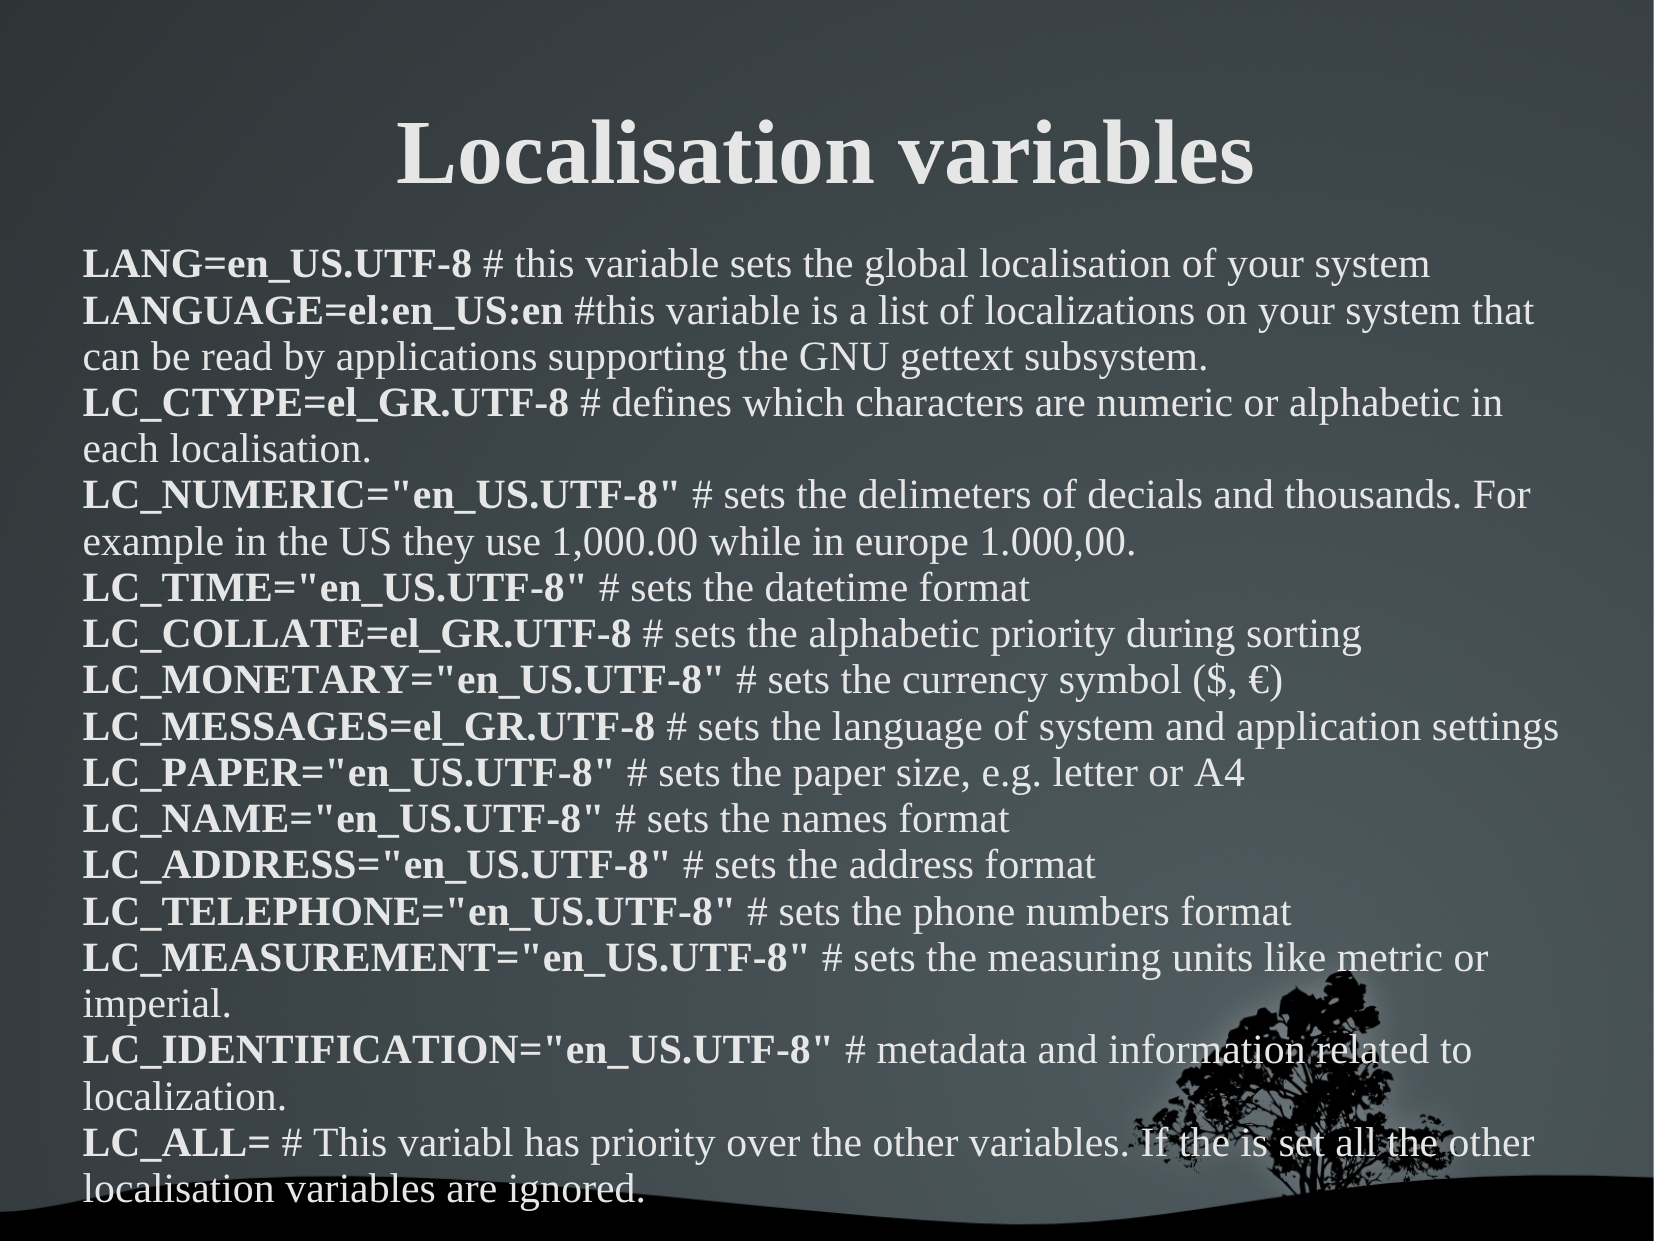

# Localisation variables
LANG=en_US.UTF-8 # this variable sets the global localisation of your system
LANGUAGE=el:en_US:en #this variable is a list of localizations on your system that can be read by applications supporting the GNU gettext subsystem.
LC_CTYPE=el_GR.UTF-8 # defines which characters are numeric or alphabetic in each localisation.
LC_NUMERIC="en_US.UTF-8" # sets the delimeters of decials and thousands. For example in the US they use 1,000.00 while in europe 1.000,00.
LC_TIME="en_US.UTF-8" # sets the datetime format
LC_COLLATE=el_GR.UTF-8 # sets the alphabetic priority during sorting
LC_MONETARY="en_US.UTF-8" # sets the currency symbol ($, €)
LC_MESSAGES=el_GR.UTF-8 # sets the language of system and application settings
LC_PAPER="en_US.UTF-8" # sets the paper size, e.g. letter or A4
LC_NAME="en_US.UTF-8" # sets the names format
LC_ADDRESS="en_US.UTF-8" # sets the address format
LC_TELEPHONE="en_US.UTF-8" # sets the phone numbers format
LC_MEASUREMENT="en_US.UTF-8" # sets the measuring units like metric or imperial.
LC_IDENTIFICATION="en_US.UTF-8" # metadata and information related to localization.
LC_ALL= # This variabl has priority over the other variables. If the is set all the other localisation variables are ignored.